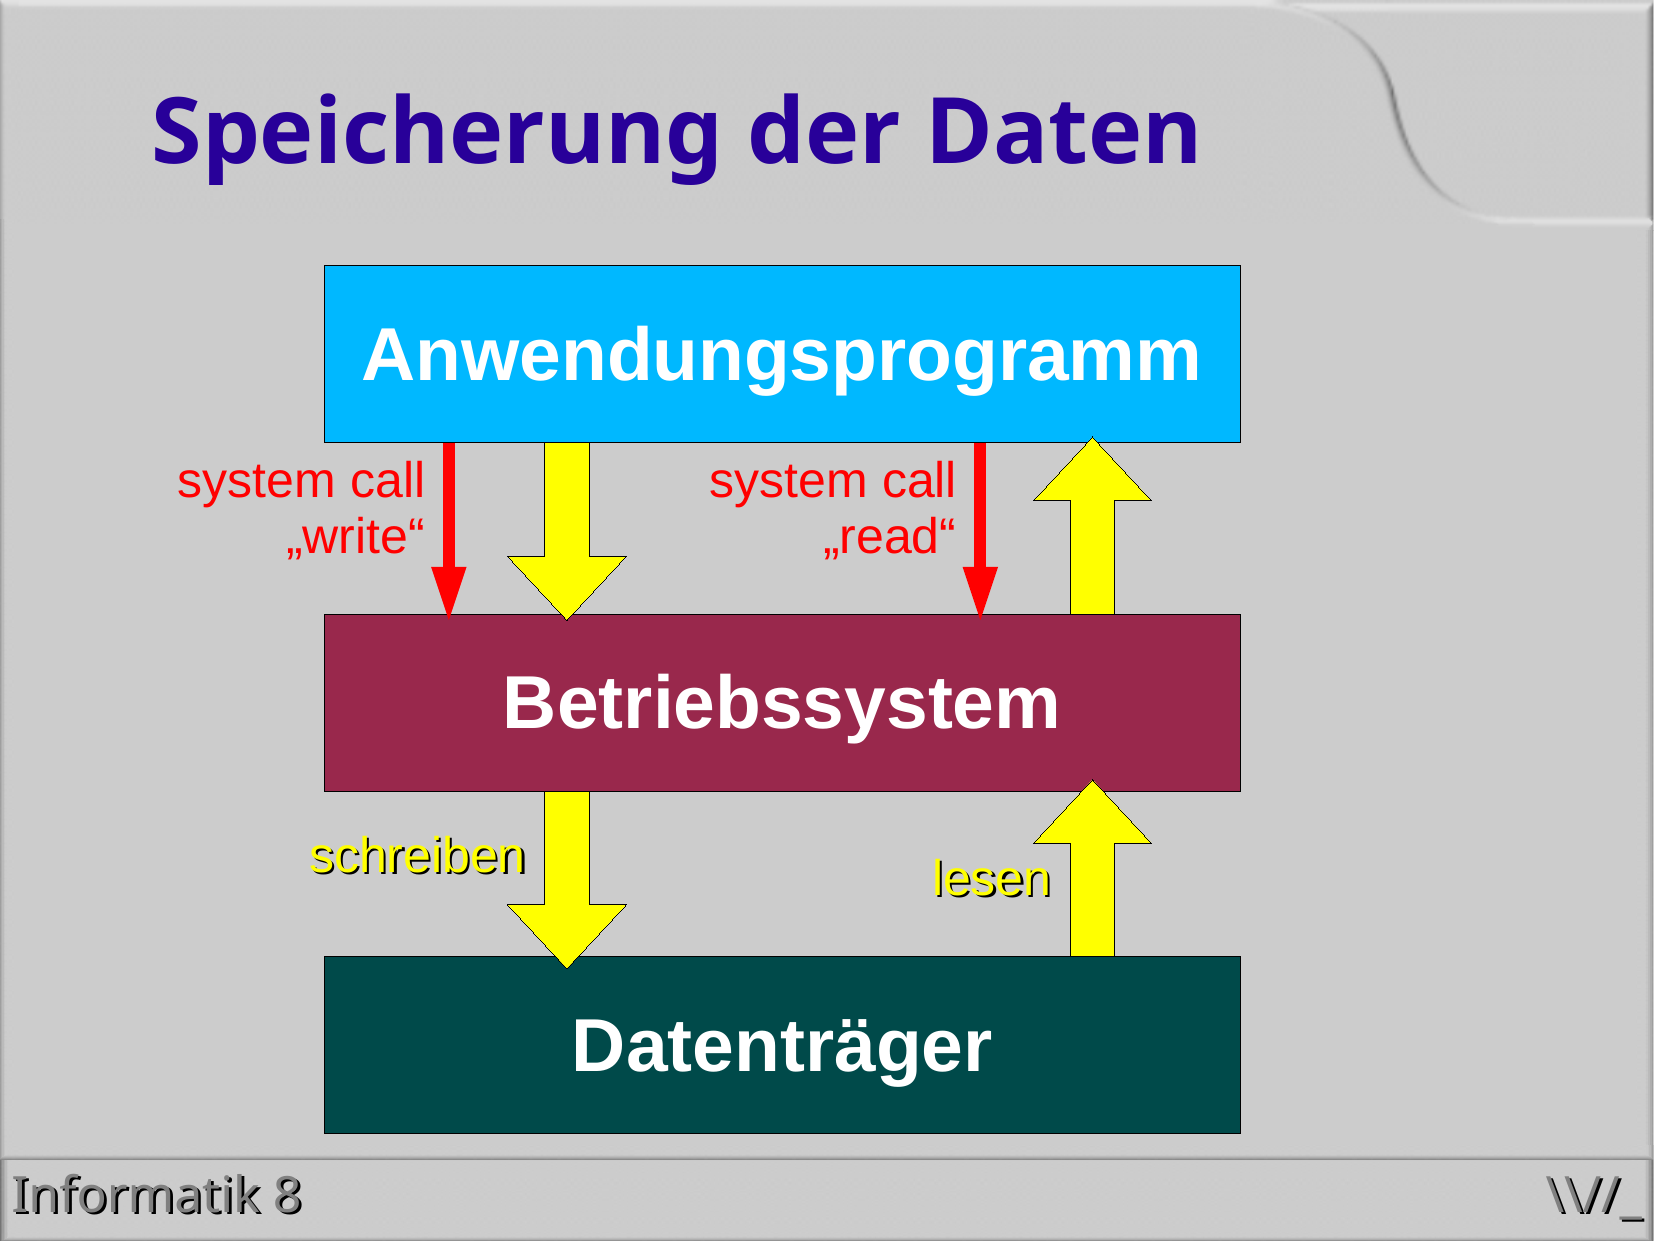

# Speicherung der Daten
Anwendungsprogramm
system call „write“
system call „read“
Betriebssystem
schreiben
lesen
Datenträger